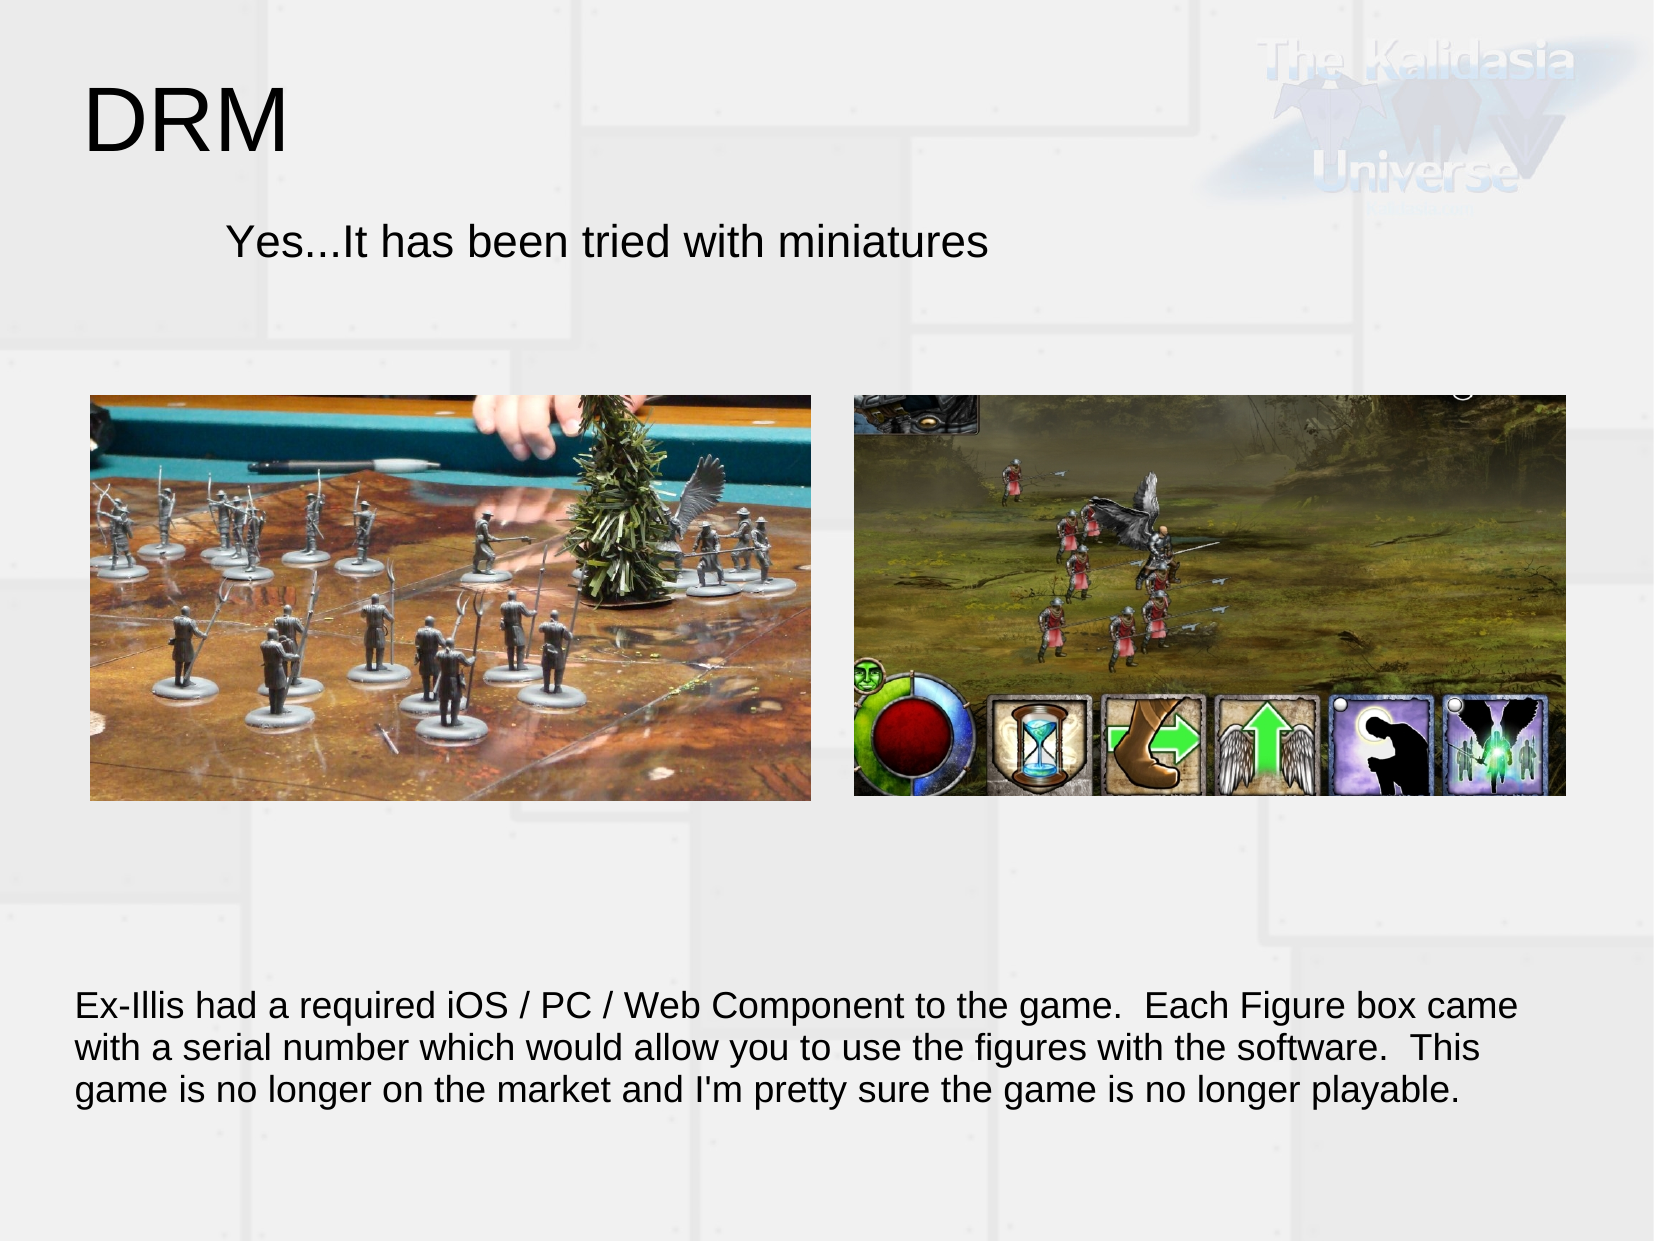

# DRM
Yes...It has been tried with miniatures
Ex-Illis had a required iOS / PC / Web Component to the game. Each Figure box came with a serial number which would allow you to use the figures with the software. This game is no longer on the market and I'm pretty sure the game is no longer playable.